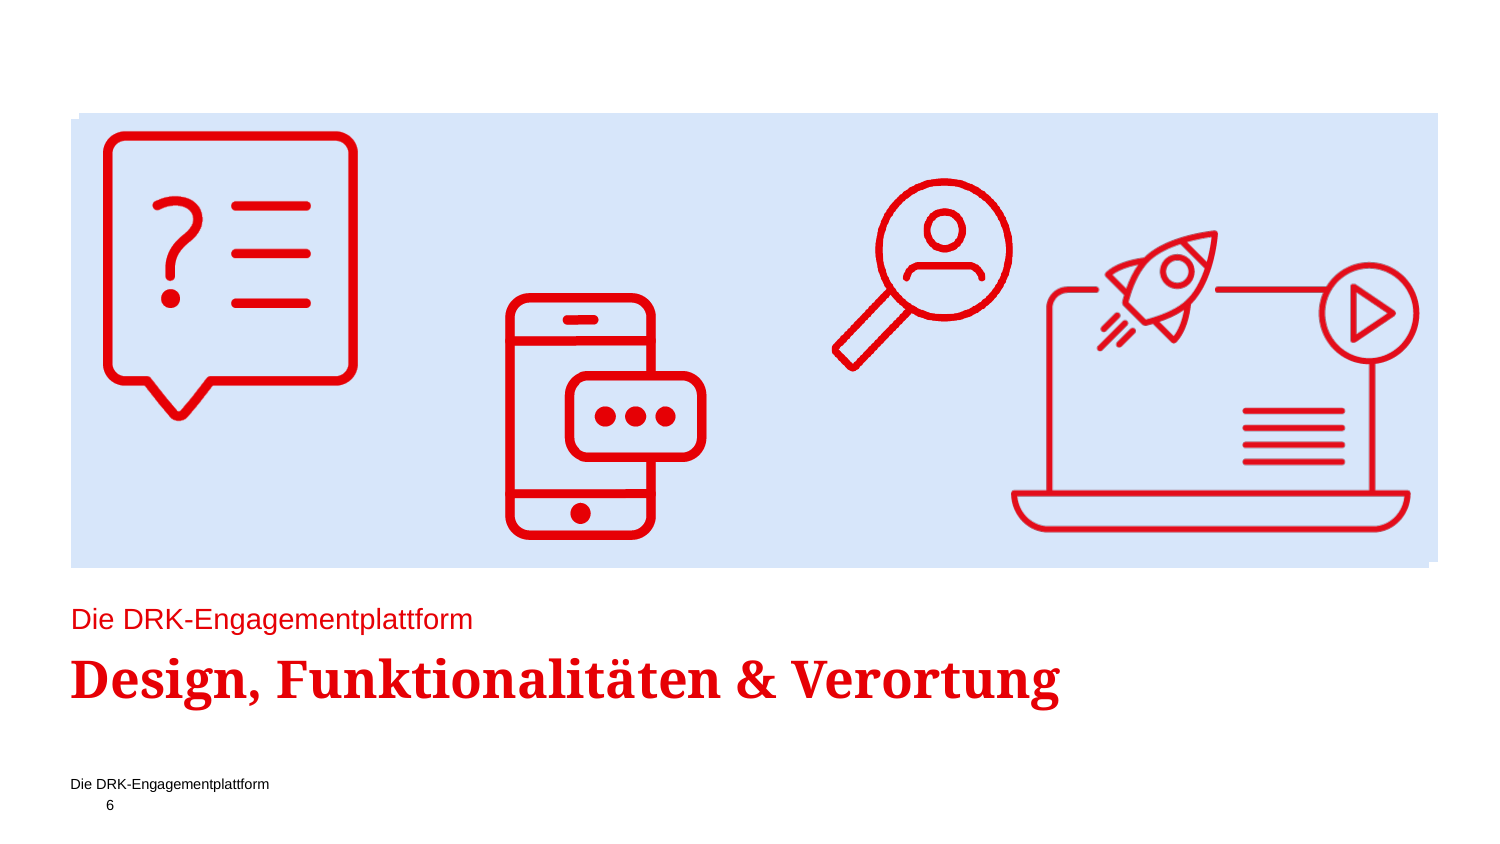

Die DRK-Engagementplattform
# Design, Funktionalitäten & Verortung
Die DRK-Engagementplattform
5